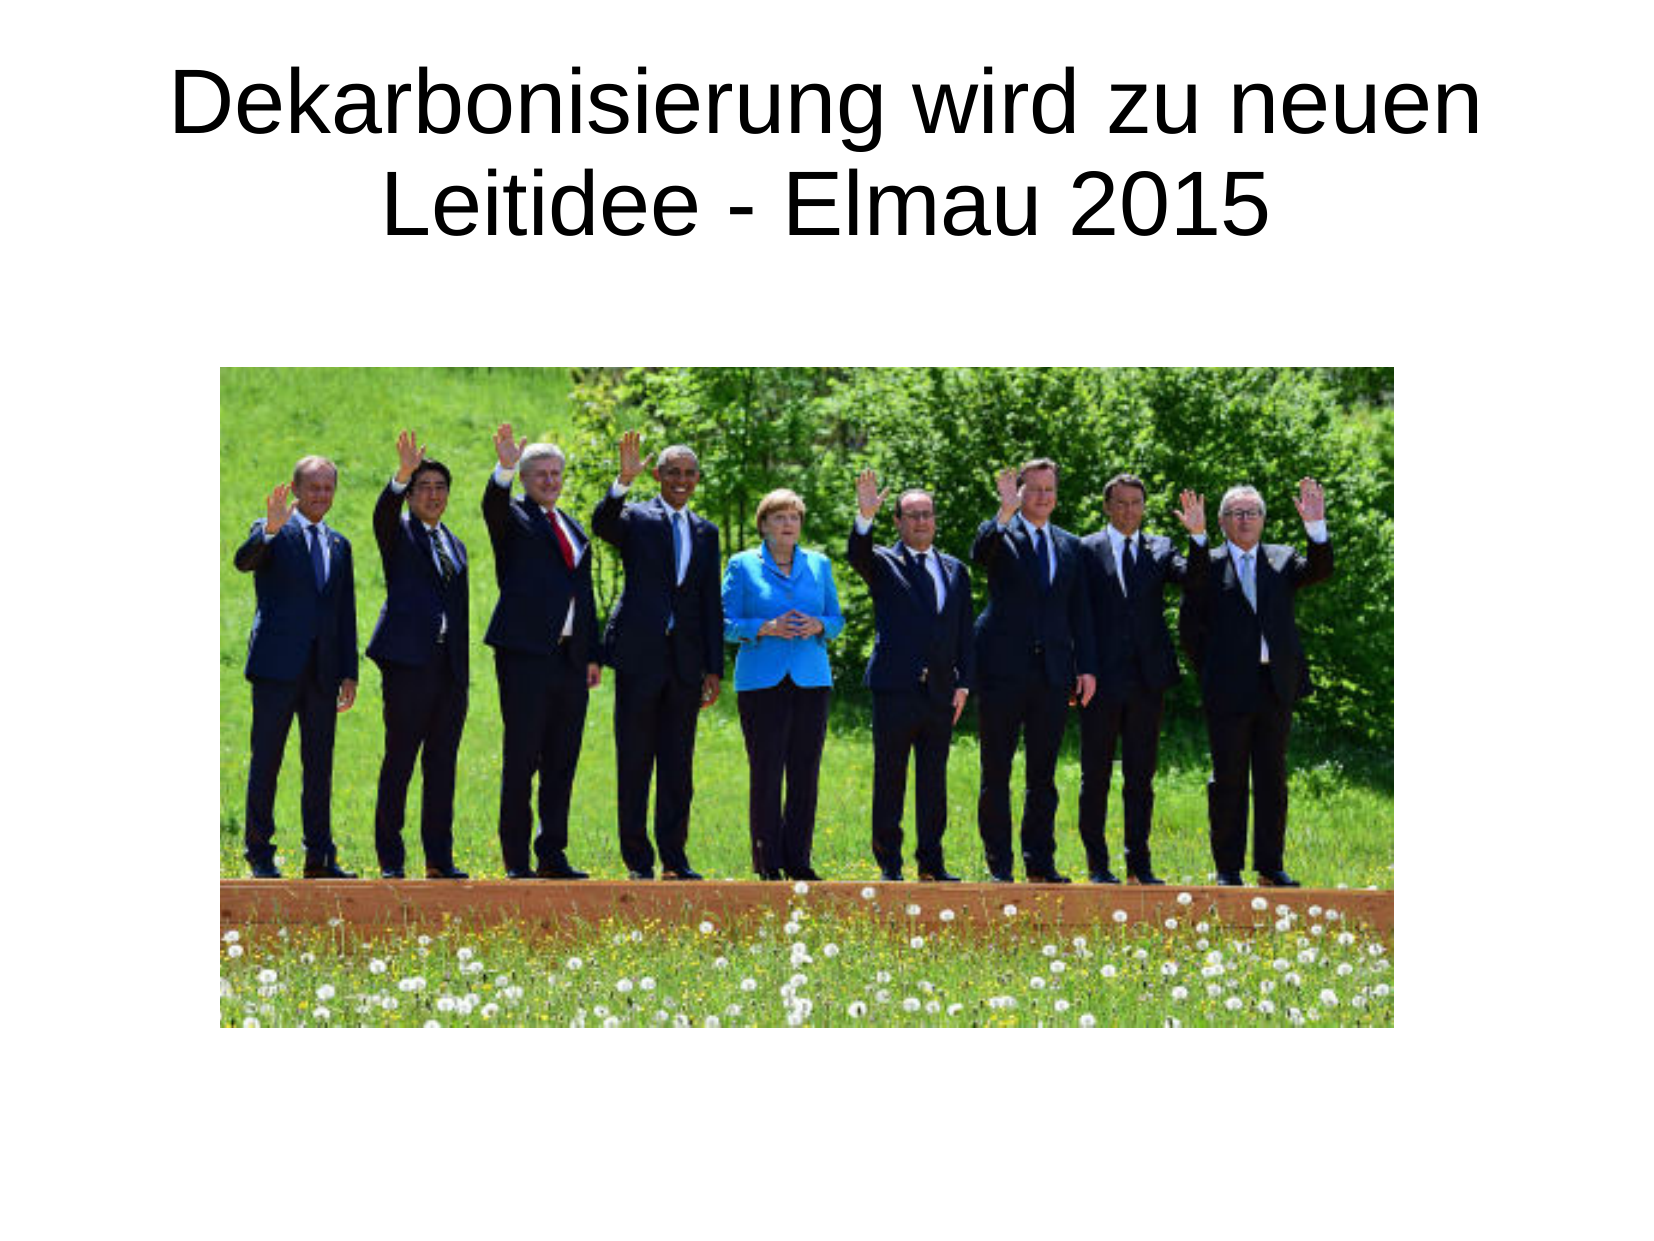

# Dekarbonisierung wird zu neuen Leitidee - Elmau 2015